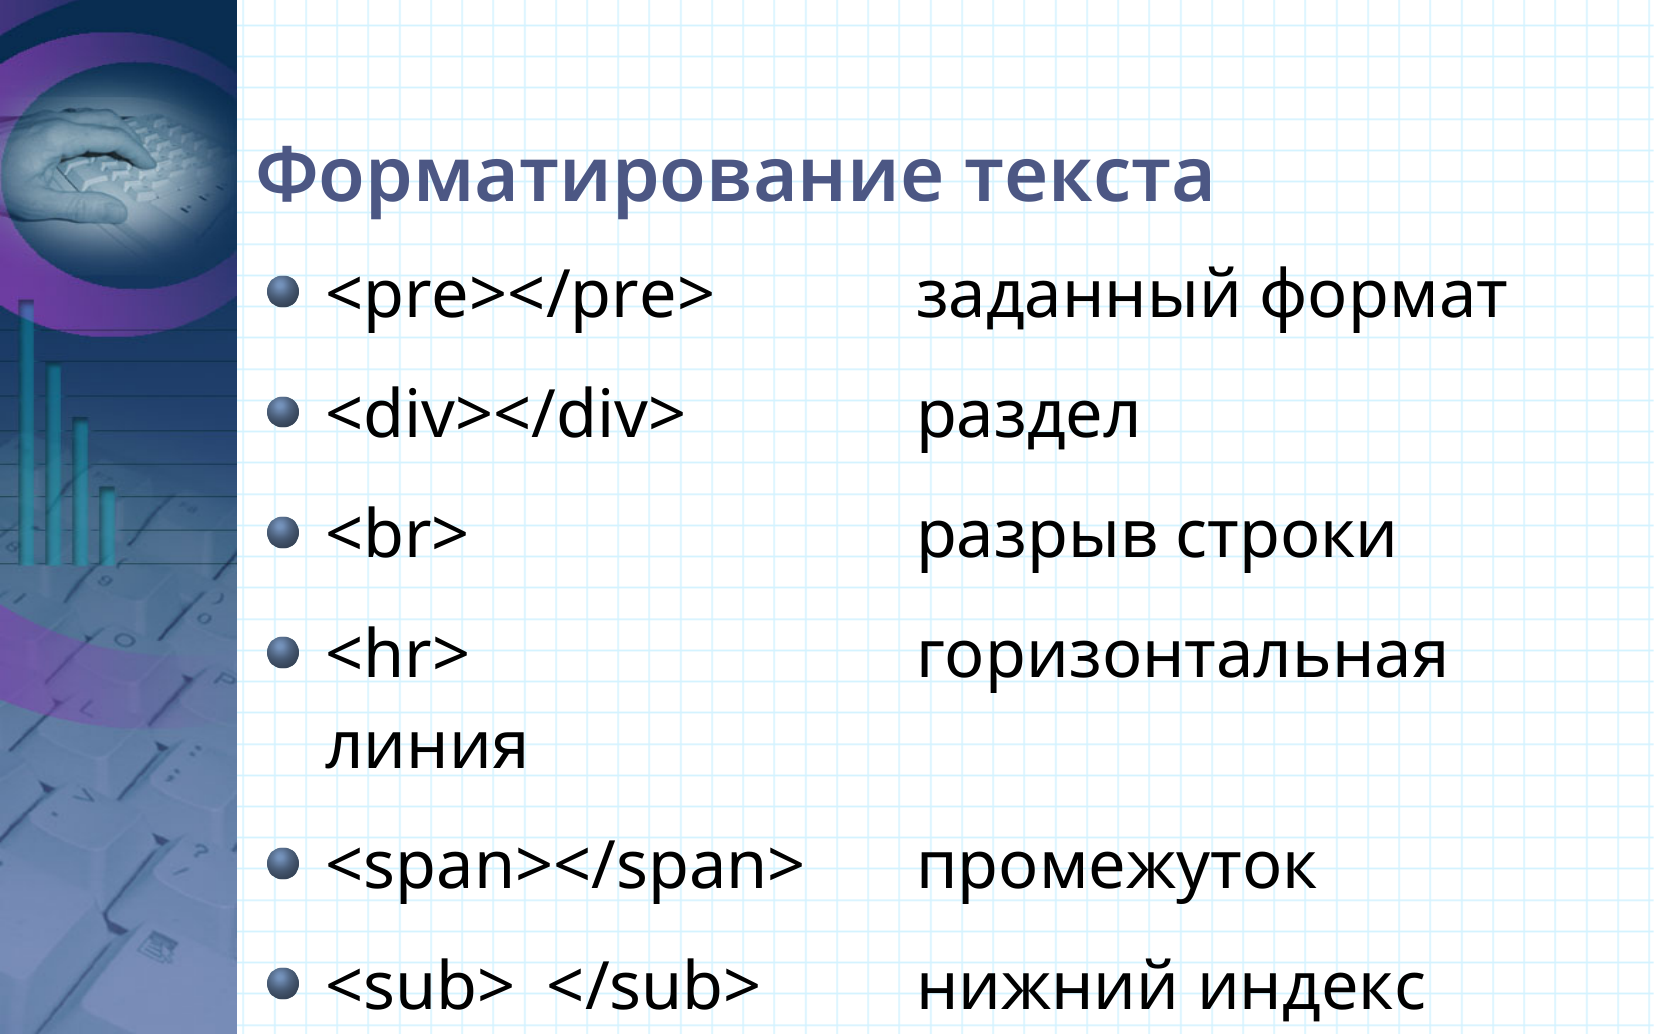

# Форматирование текста
<pre></pre> 			заданный формат
<div></div>				раздел
<br>							разрыв строки
<hr>							горизонтальная линия
<span></span>		промежуток
<sub>	</sub>			нижний индекс
<sup>	</sup>			верхний индекс